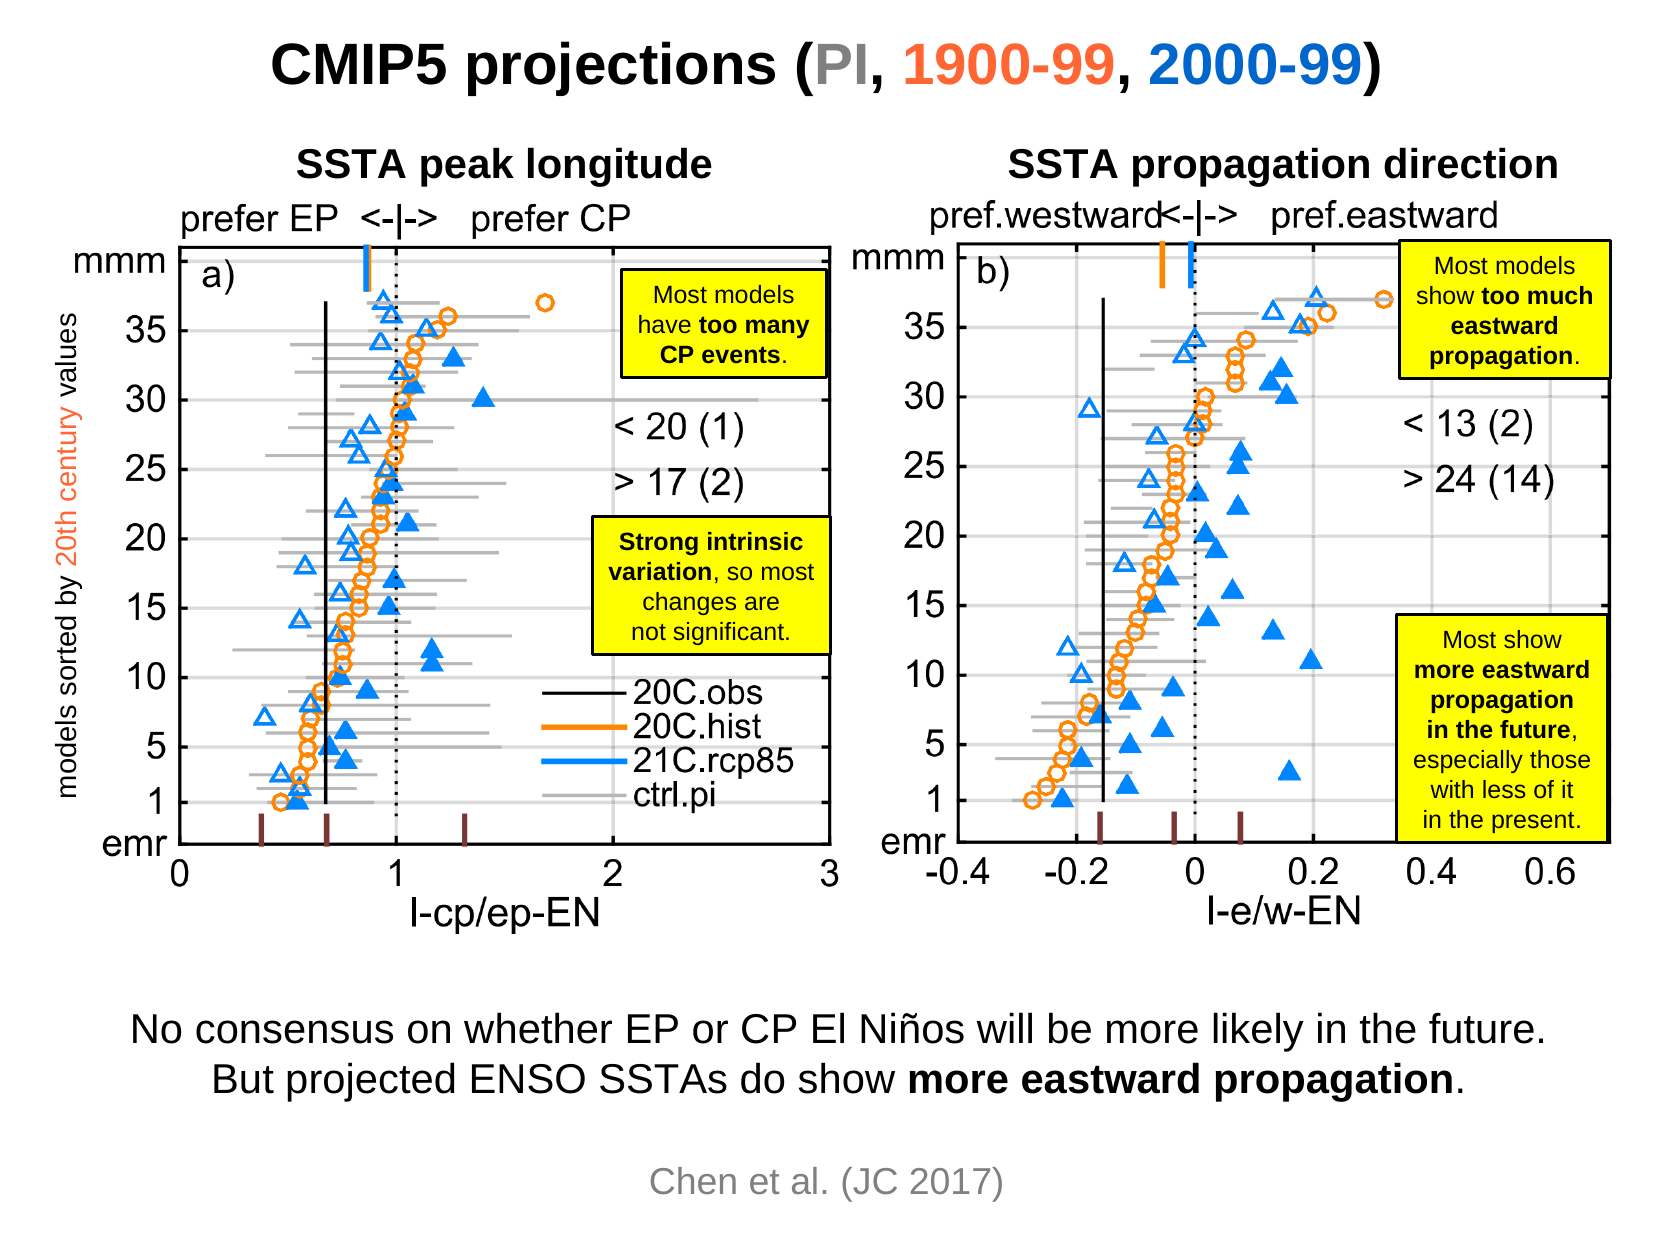

CMIP5 projections (PI, 1900-99, 2000-99)
SSTA propagation direction
SSTA peak longitude
Most models
show too much
eastward
propagation.
Most models
have too many
CP events.
Strong intrinsic
variation, so most
changes are
not significant.
models sorted by 20th century values
Most show
more eastward
propagation
in the future,
especially those
with less of it
in the present.
No consensus on whether EP or CP El Niños will be more likely in the future.
But projected ENSO SSTAs do show more eastward propagation.
Chen et al. (JC 2017)‏